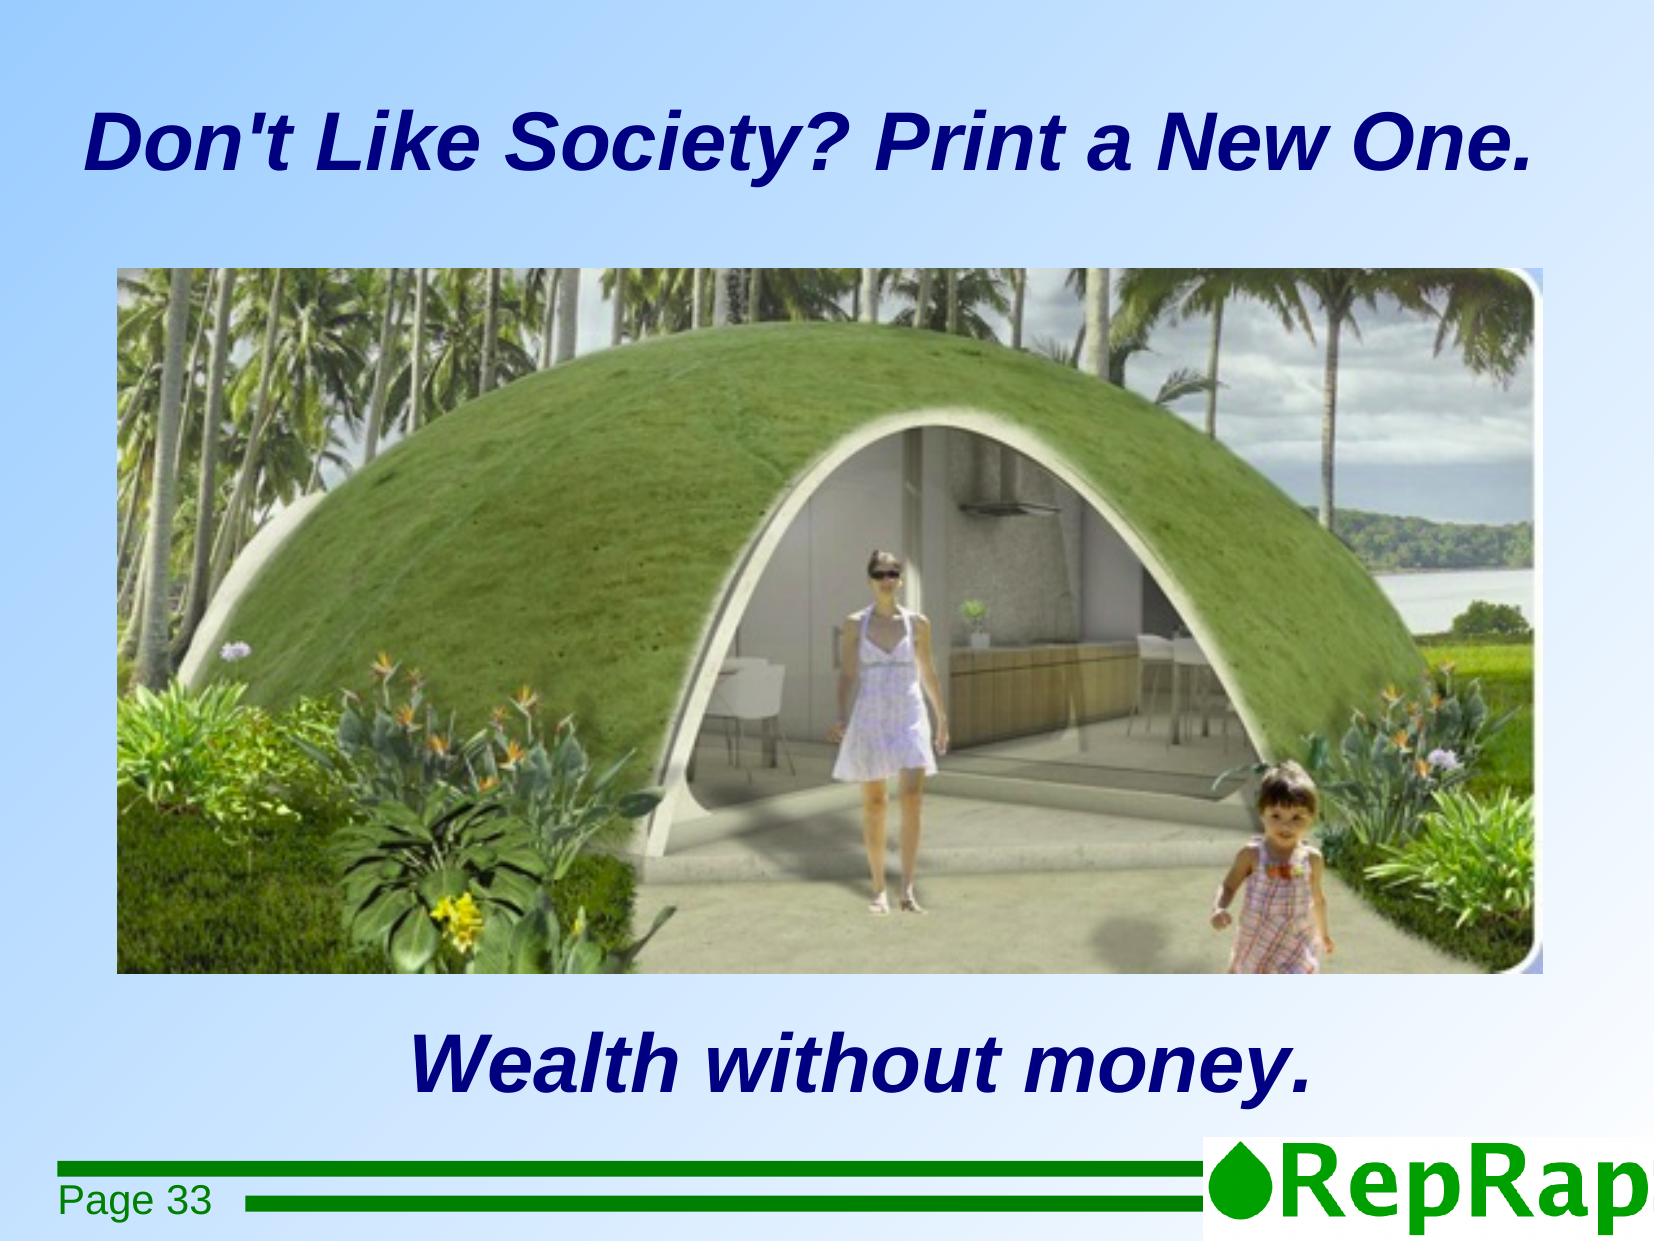

# Don't Like Society? Print a New One.
Wealth without money.